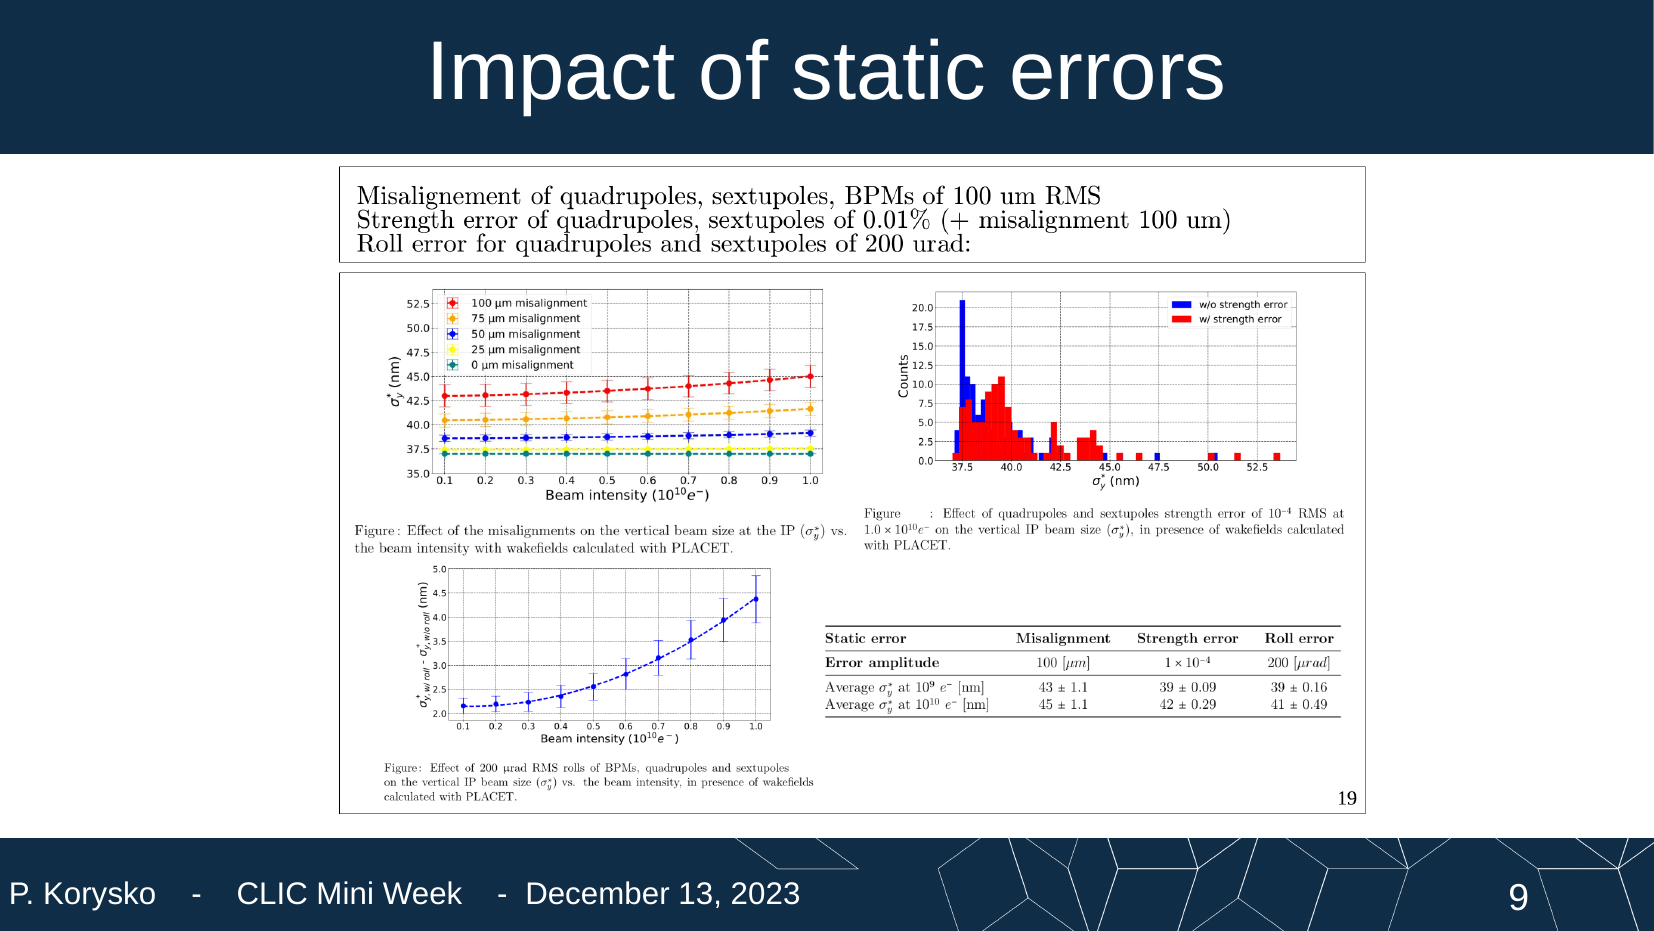

Impact of static errors
P. Korysko - CLIC Mini Week - December 13, 2023